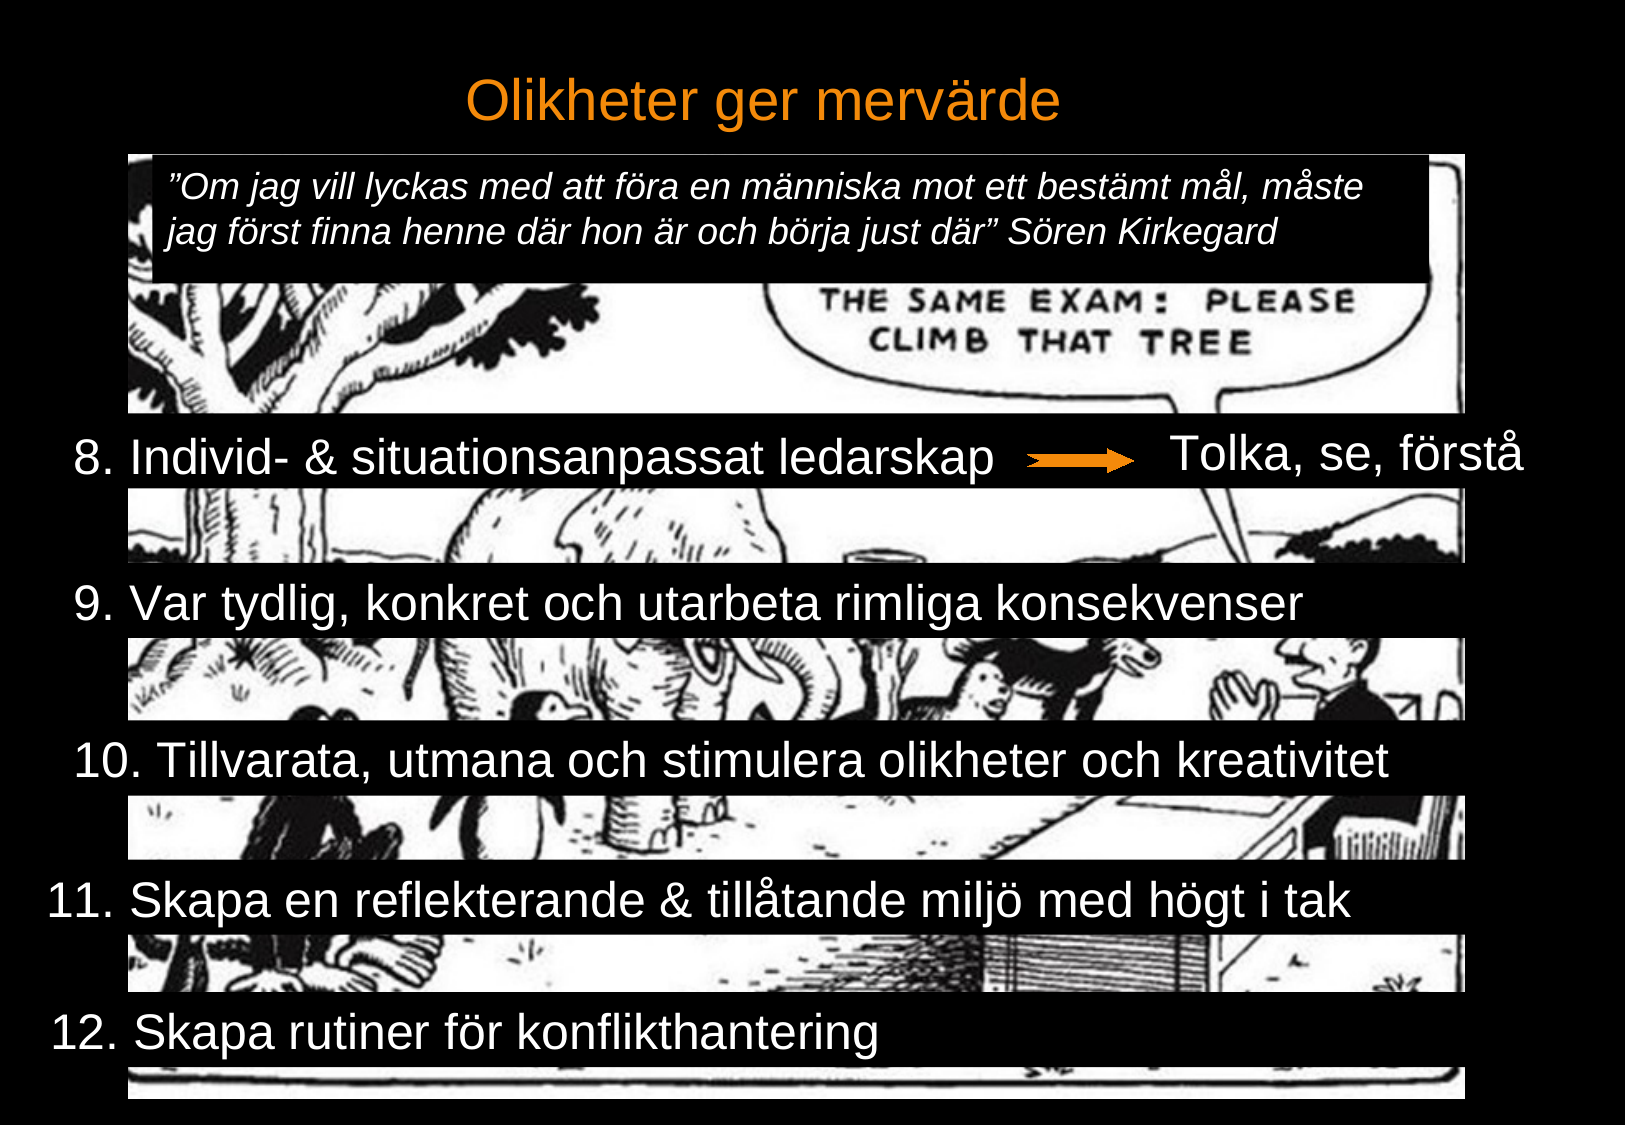

Olikheter ger mervärde
”Om jag vill lyckas med att föra en människa mot ett bestämt mål, måste jag först finna henne där hon är och börja just där” Sören Kirkegard
8. Individ- & situationsanpassat ledarskap
 Tolka, se, förstå
9. Var tydlig, konkret och utarbeta rimliga konsekvenser
10. Tillvarata, utmana och stimulera olikheter och kreativitet
11. Skapa en reflekterande & tillåtande miljö med högt i tak
12. Skapa rutiner för konflikthantering